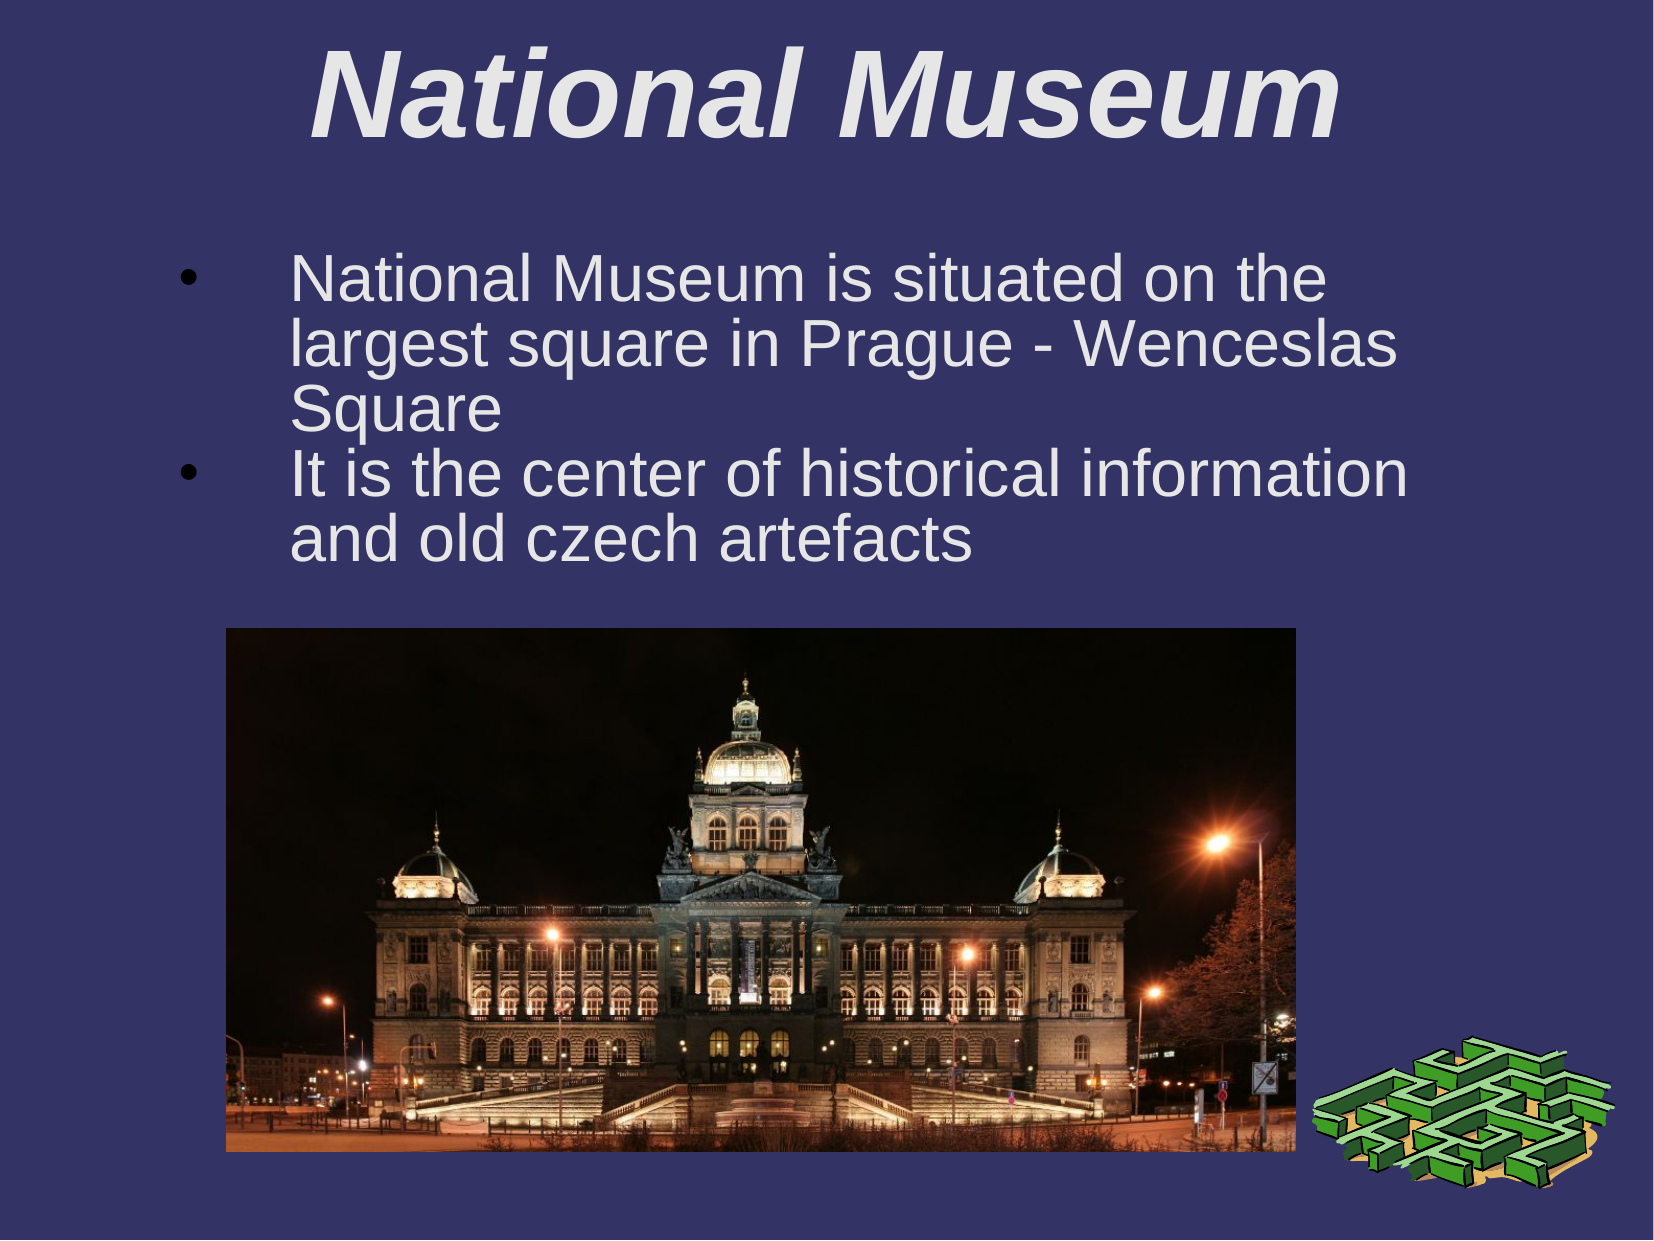

# National Museum
National Museum is situated on the largest square in Prague - Wenceslas Square
It is the center of historical information and old czech artefacts